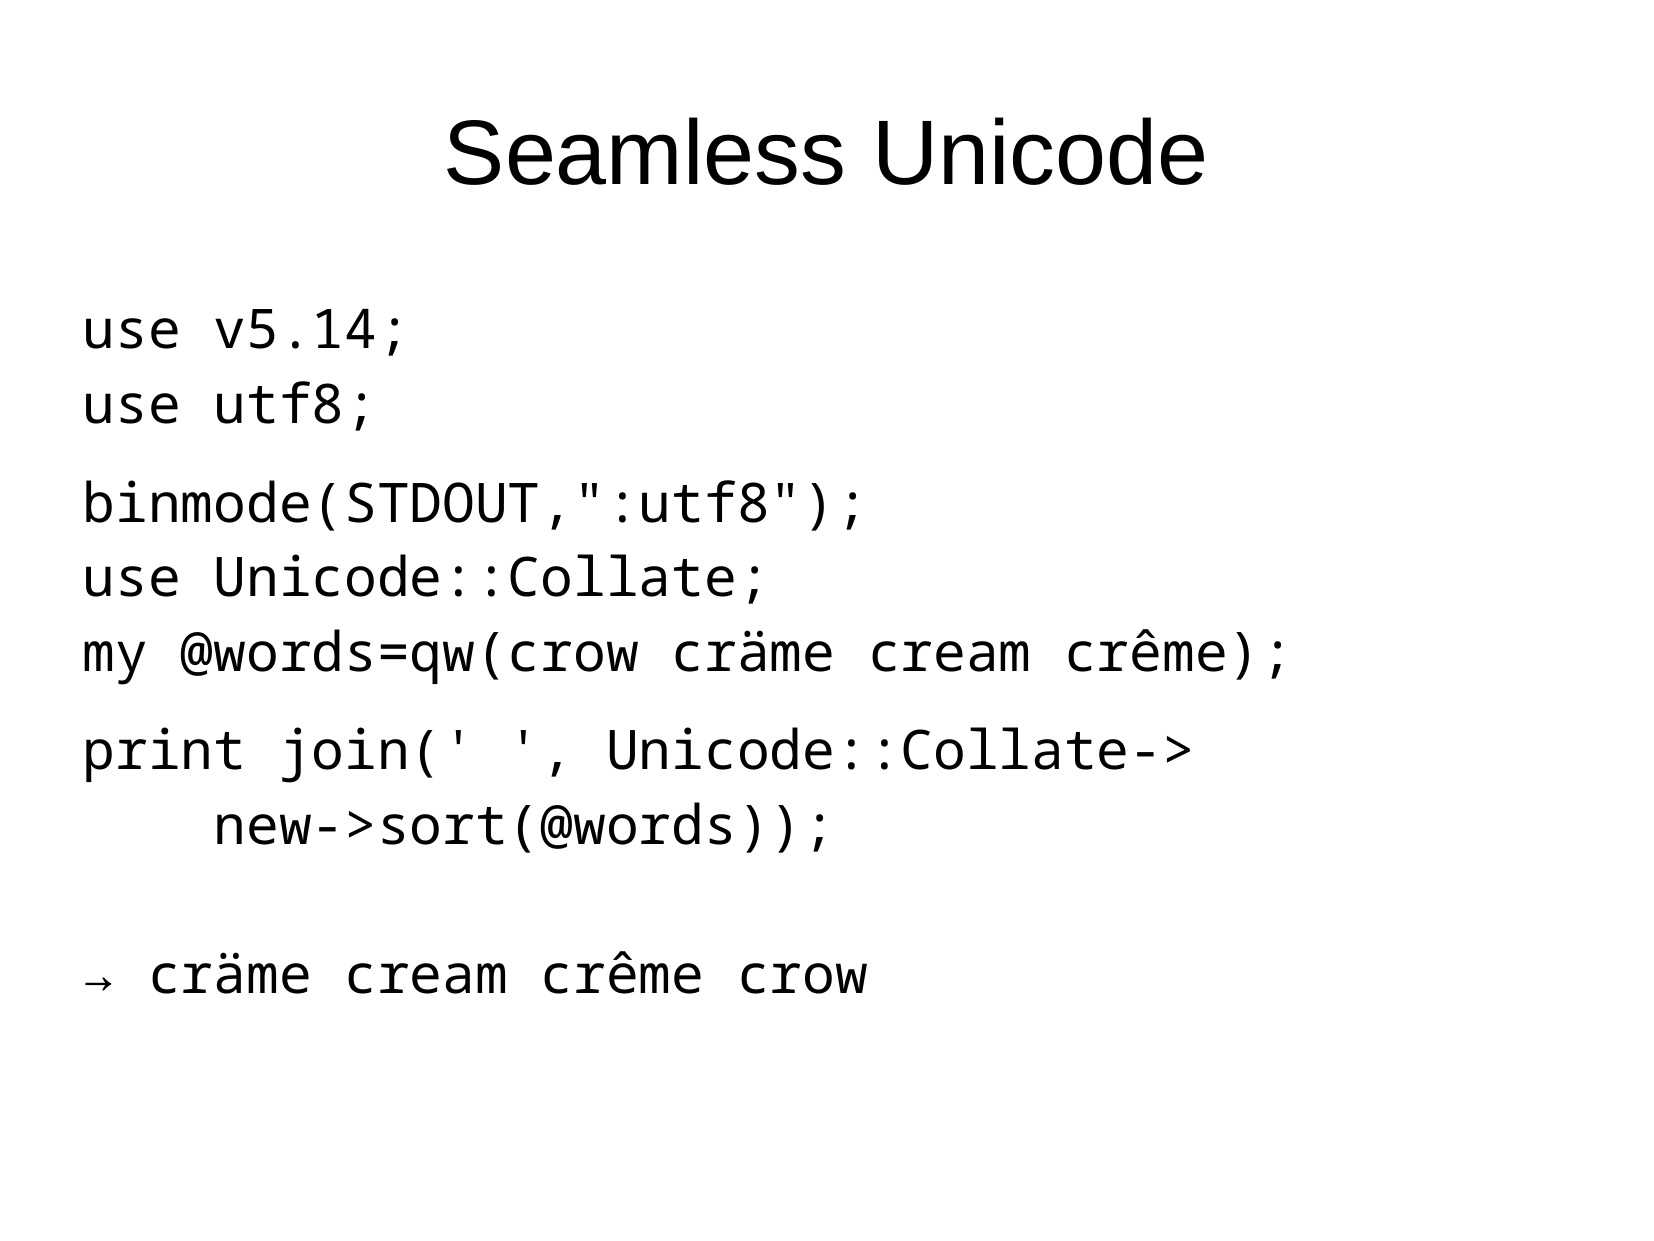

# Seamless Unicode
use v5.14;
use utf8;
binmode(STDOUT,":utf8");
use Unicode::Collate;
my @words=qw(crow cräme cream crême);
print join(' ', Unicode::Collate->
 new->sort(@words));
→ cräme cream crême crow